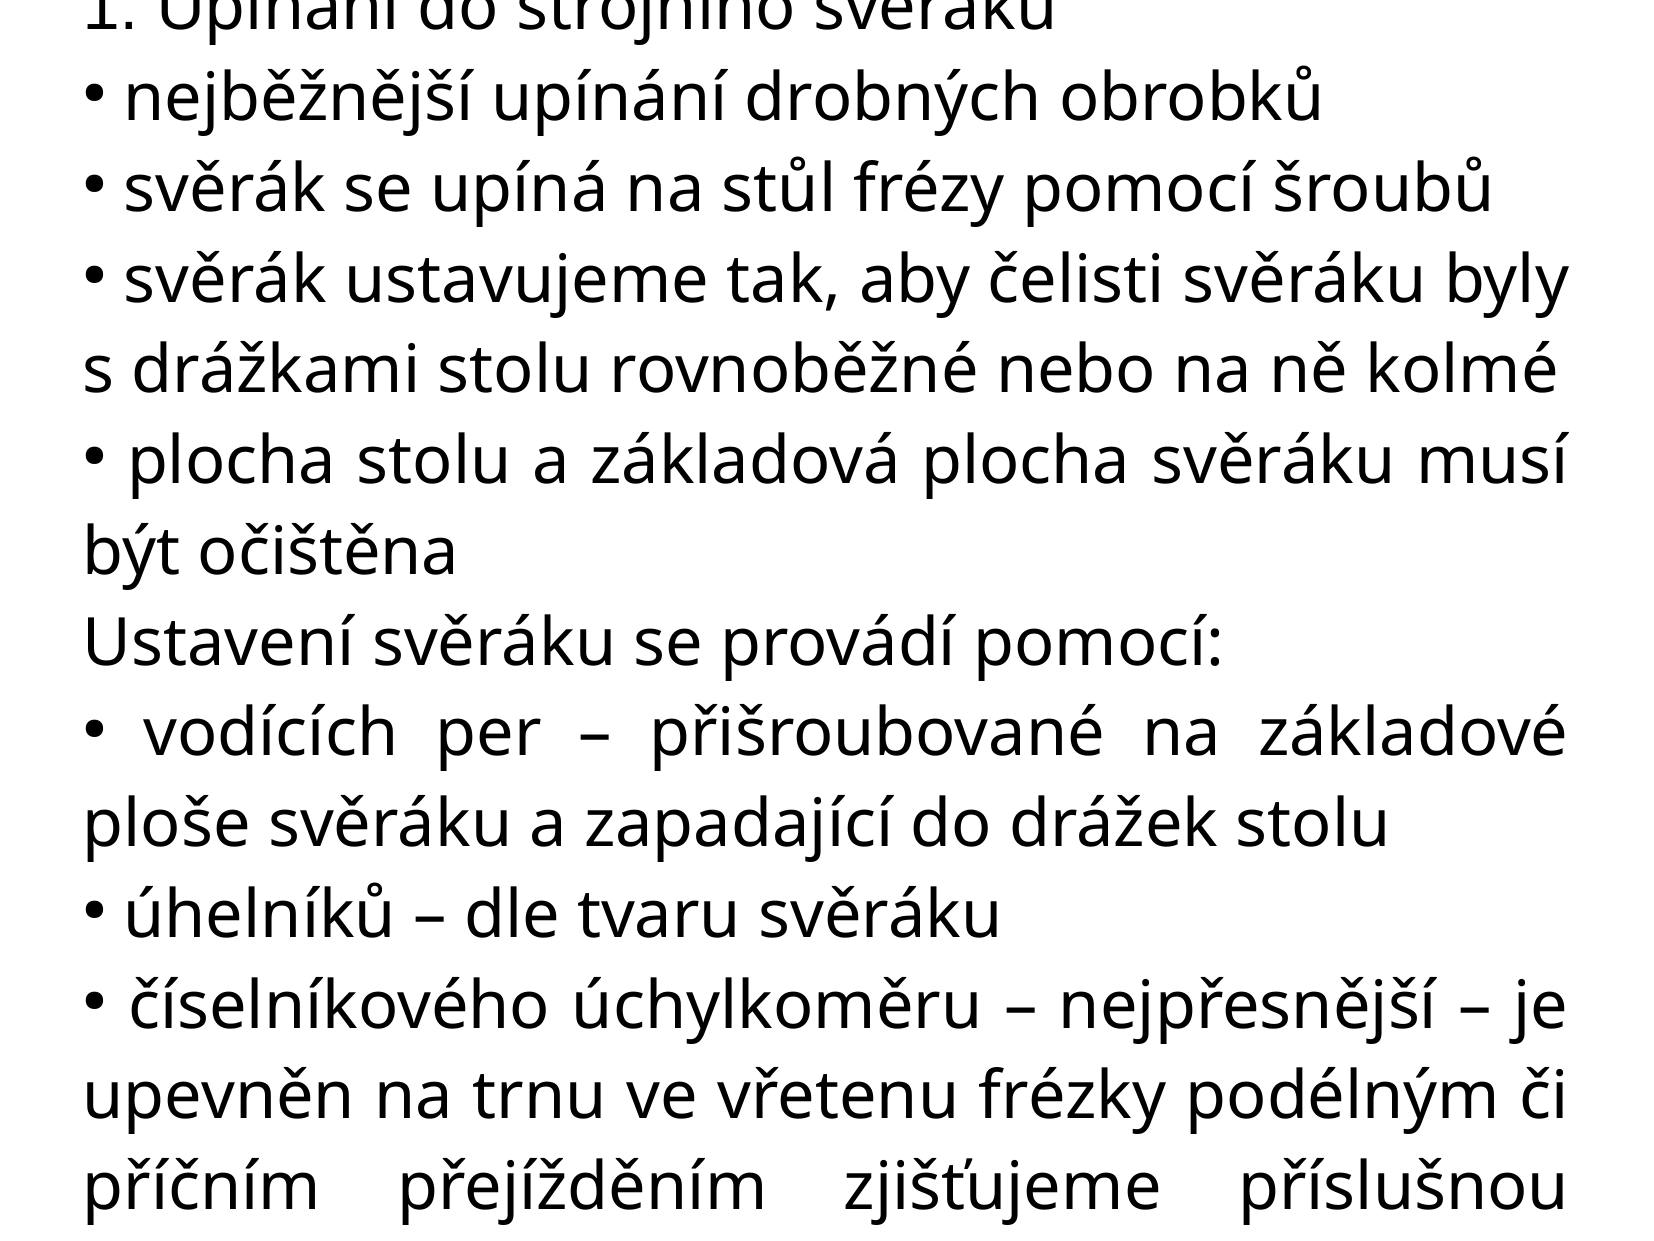

# 1. Upínání do strojního svěráku
 nejběžnější upínání drobných obrobků
 svěrák se upíná na stůl frézy pomocí šroubů
 svěrák ustavujeme tak, aby čelisti svěráku byly s drážkami stolu rovnoběžné nebo na ně kolmé
 plocha stolu a základová plocha svěráku musí být očištěna
Ustavení svěráku se provádí pomocí:
 vodících per – přišroubované na základové ploše svěráku a zapadající do drážek stolu
 úhelníků – dle tvaru svěráku
 číselníkového úchylkoměru – nejpřesnější – je upevněn na trnu ve vřetenu frézky podélným či příčním přejížděním zjišťujeme příslušnou úchylku